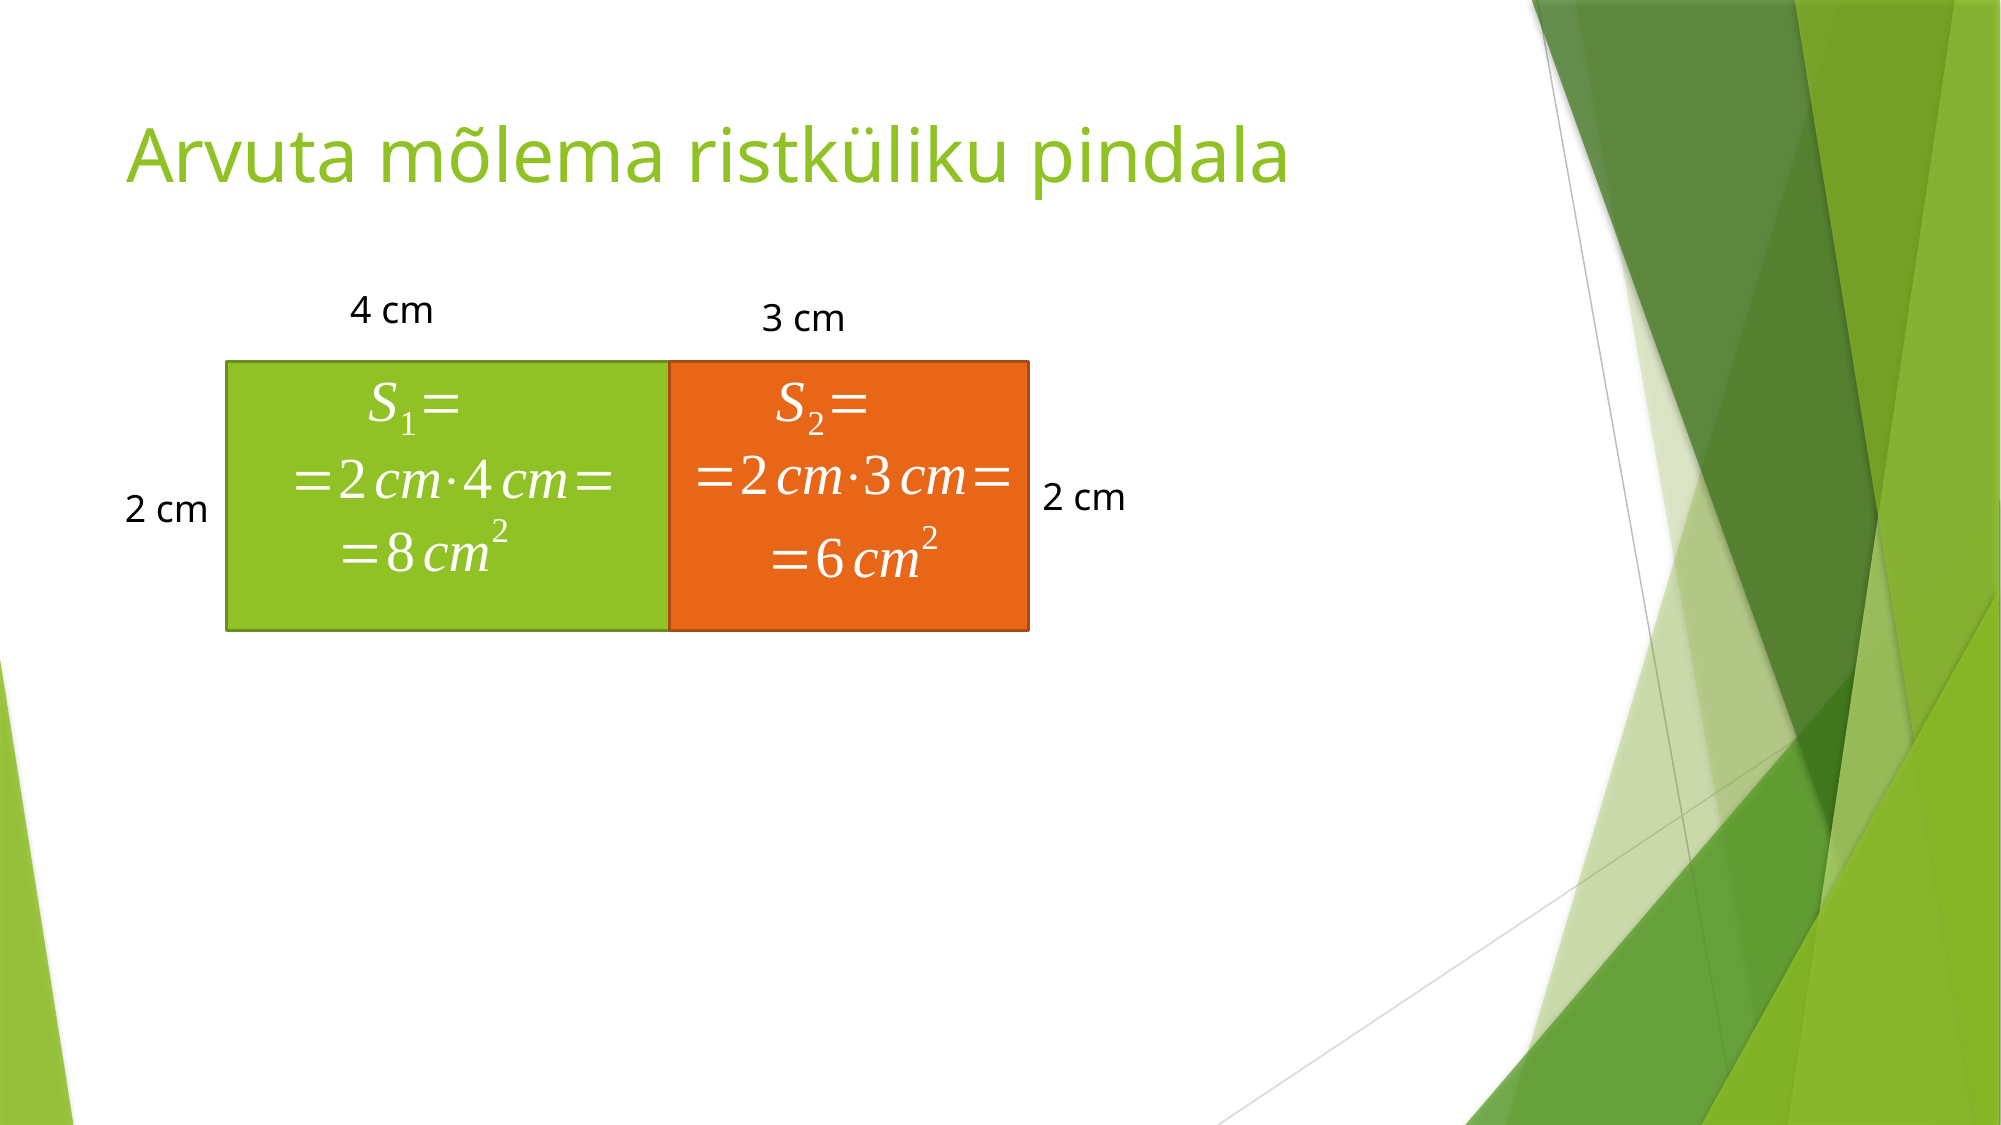

# Arvuta mõlema ristküliku pindala
4 cm
3 cm
2 cm
2 cm